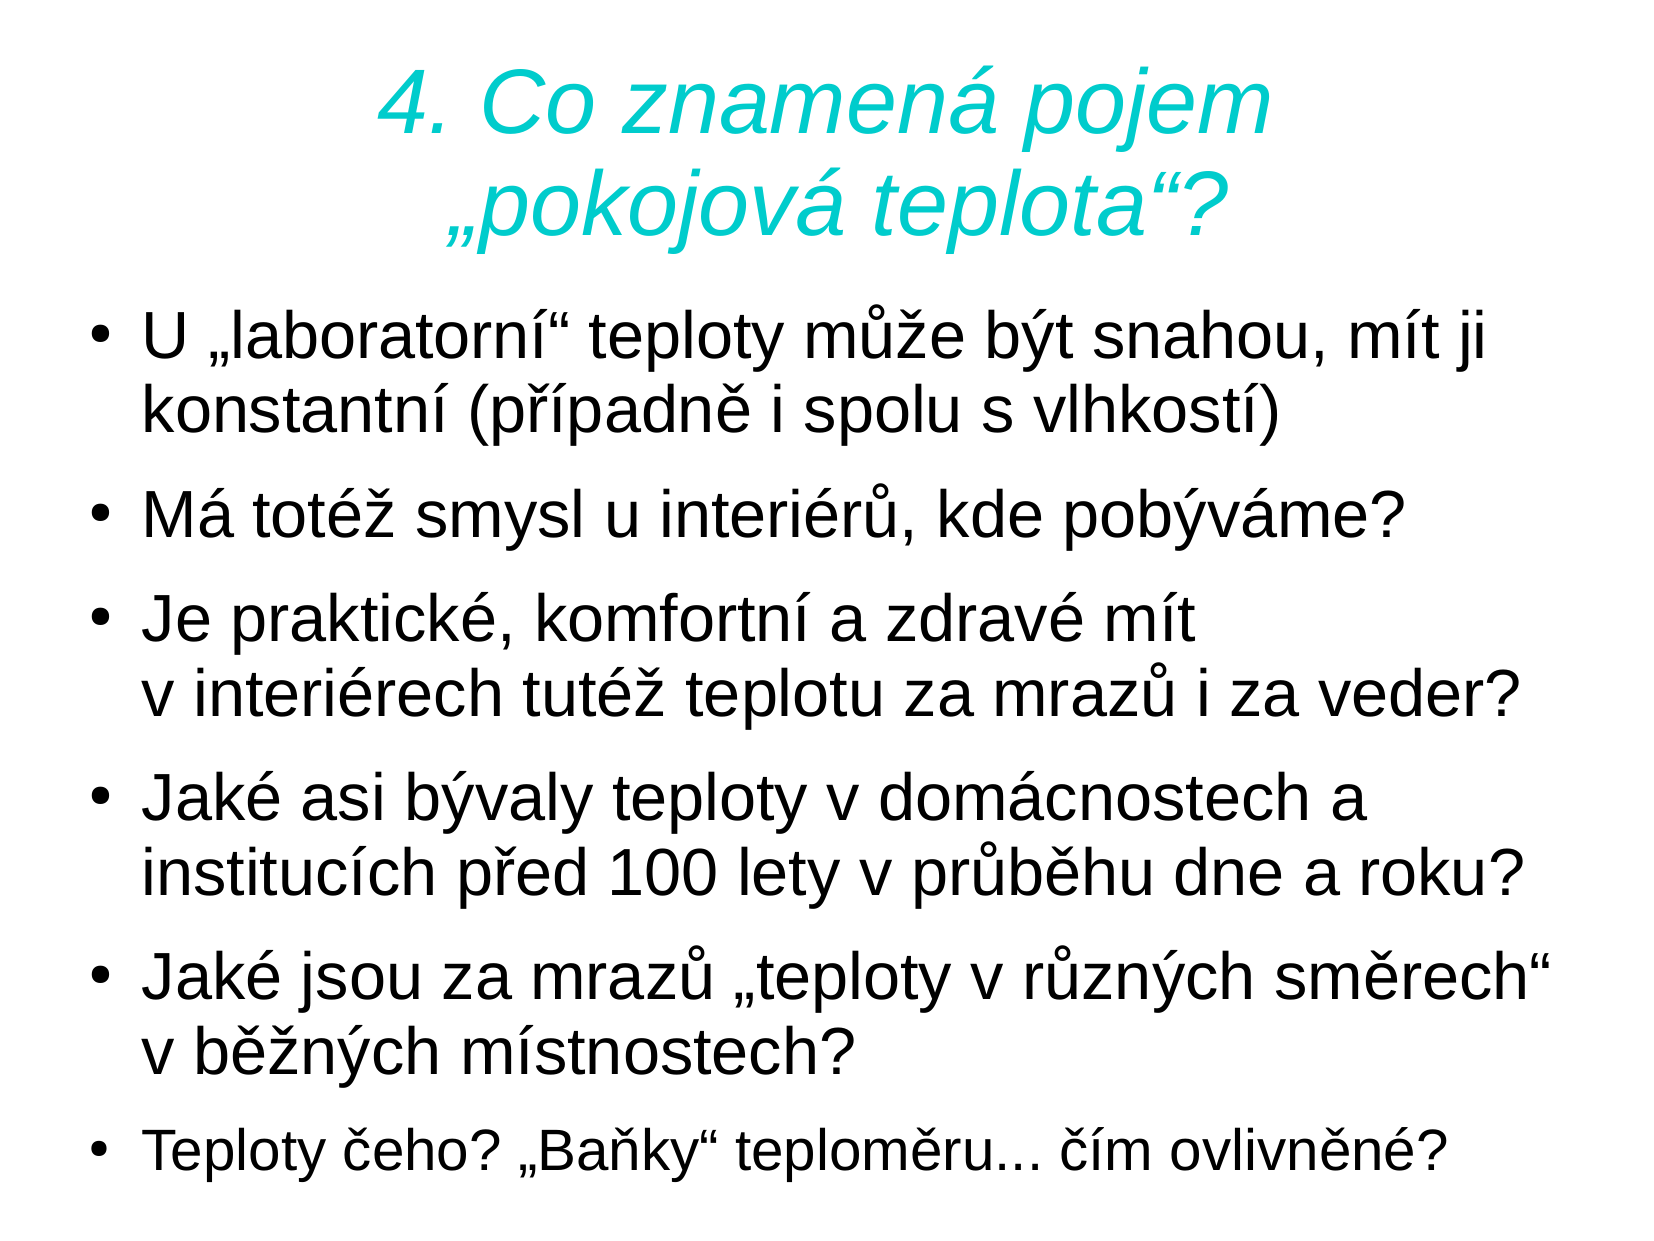

# 4. Co znamená pojem „pokojová teplota“?
U „laboratorní“ teploty může být snahou, mít ji konstantní (případně i spolu s vlhkostí)
Má totéž smysl u interiérů, kde pobýváme?
Je praktické, komfortní a zdravé mít v interiérech tutéž teplotu za mrazů i za veder?
Jaké asi bývaly teploty v domácnostech a institucích před 100 lety v průběhu dne a roku?
Jaké jsou za mrazů „teploty v různých směrech“ v běžných místnostech?
Teploty čeho? „Baňky“ teploměru... čím ovlivněné?